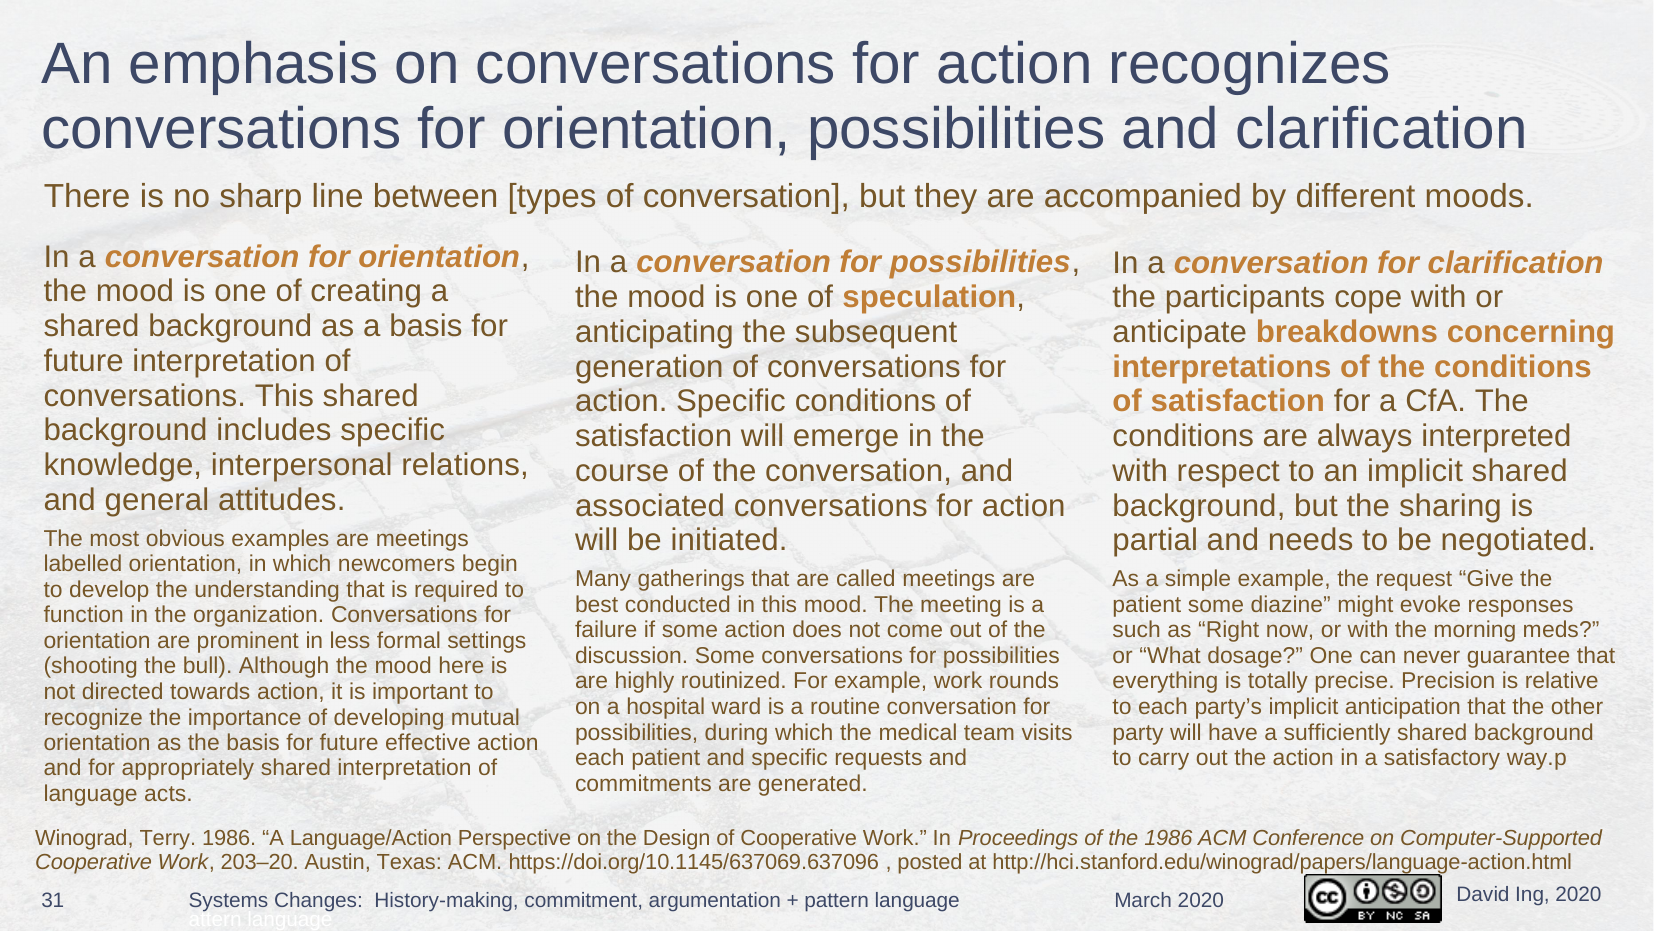

# An emphasis on conversations for action recognizes conversations for orientation, possibilities and clarification
There is no sharp line between [types of conversation], but they are accompanied by different moods.
In a conversation for orientation, the mood is one of creating a shared background as a basis for future interpretation of conversations. This shared background includes specific knowledge, interpersonal relations, and general attitudes.
The most obvious examples are meetings labelled orientation, in which newcomers begin to develop the understanding that is required to function in the organization. Conversations for orientation are prominent in less formal settings (shooting the bull). Although the mood here is not directed towards action, it is important to recognize the importance of developing mutual orientation as the basis for future effective action and for appropriately shared interpretation of language acts.
In a conversation for possibilities, the mood is one of speculation, anticipating the subsequent generation of conversations for action. Specific conditions of satisfaction will emerge in the course of the conversation, and associated conversations for action will be initiated.
Many gatherings that are called meetings are best conducted in this mood. The meeting is a failure if some action does not come out of the discussion. Some conversations for possibilities are highly routinized. For example, work rounds on a hospital ward is a routine conversation for possibilities, during which the medical team visits each patient and specific requests and commitments are generated.
In a conversation for clarification the participants cope with or anticipate breakdowns concerning interpretations of the conditions of satisfaction for a CfA. The conditions are always interpreted with respect to an implicit shared background, but the sharing is partial and needs to be negotiated.
As a simple example, the request “Give the patient some diazine” might evoke responses such as “Right now, or with the morning meds?” or “What dosage?” One can never guarantee that everything is totally precise. Precision is relative to each party’s implicit anticipation that the other party will have a sufficiently shared background to carry out the action in a satisfactory way.p
Winograd, Terry. 1986. “A Language/Action Perspective on the Design of Cooperative Work.” In Proceedings of the 1986 ACM Conference on Computer-Supported Cooperative Work, 203–20. Austin, Texas: ACM. https://doi.org/10.1145/637069.637096 , posted at http://hci.stanford.edu/winograd/papers/language-action.html
Systems Changes: History-making, commitment, argumentation + pattern language
March 2020